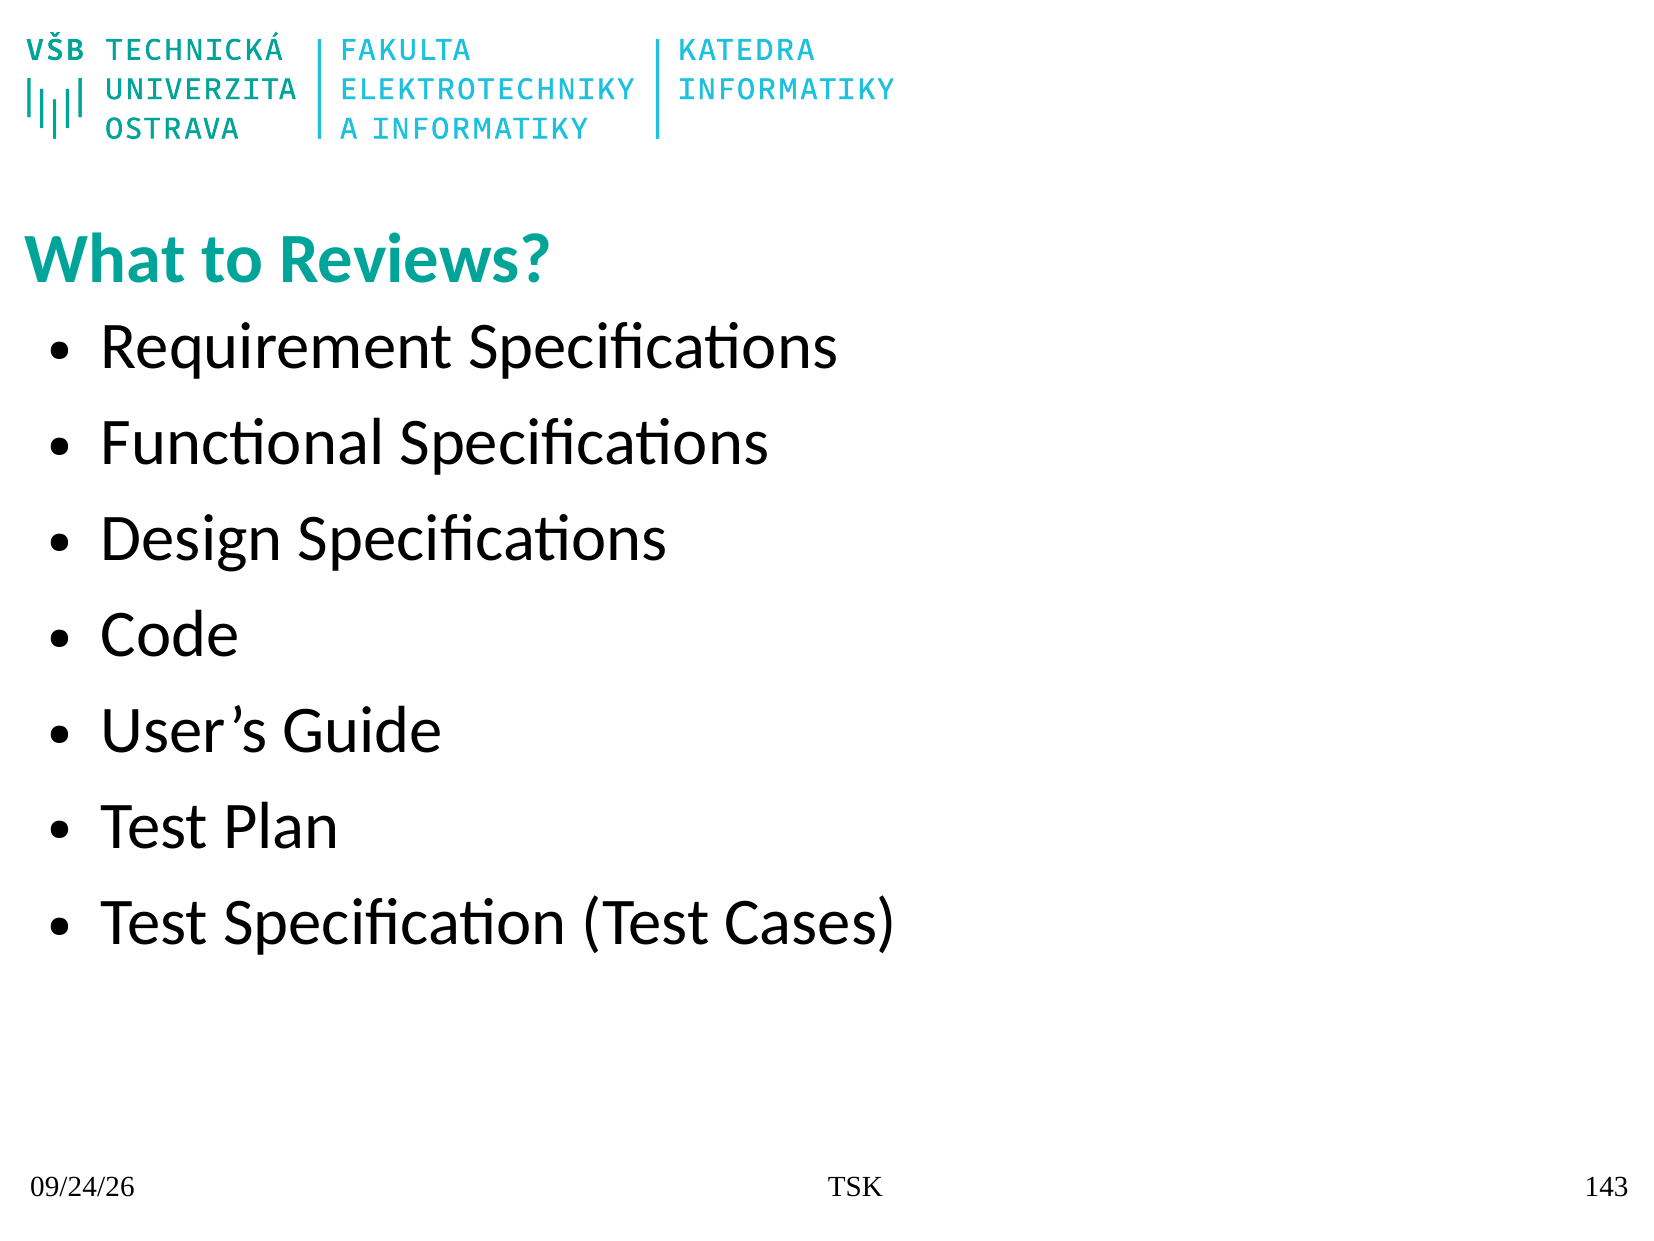

# What to Reviews?
Requirement Specifications
Functional Specifications
Design Specifications
Code
User’s Guide
Test Plan
Test Specification (Test Cases)
TSK
143